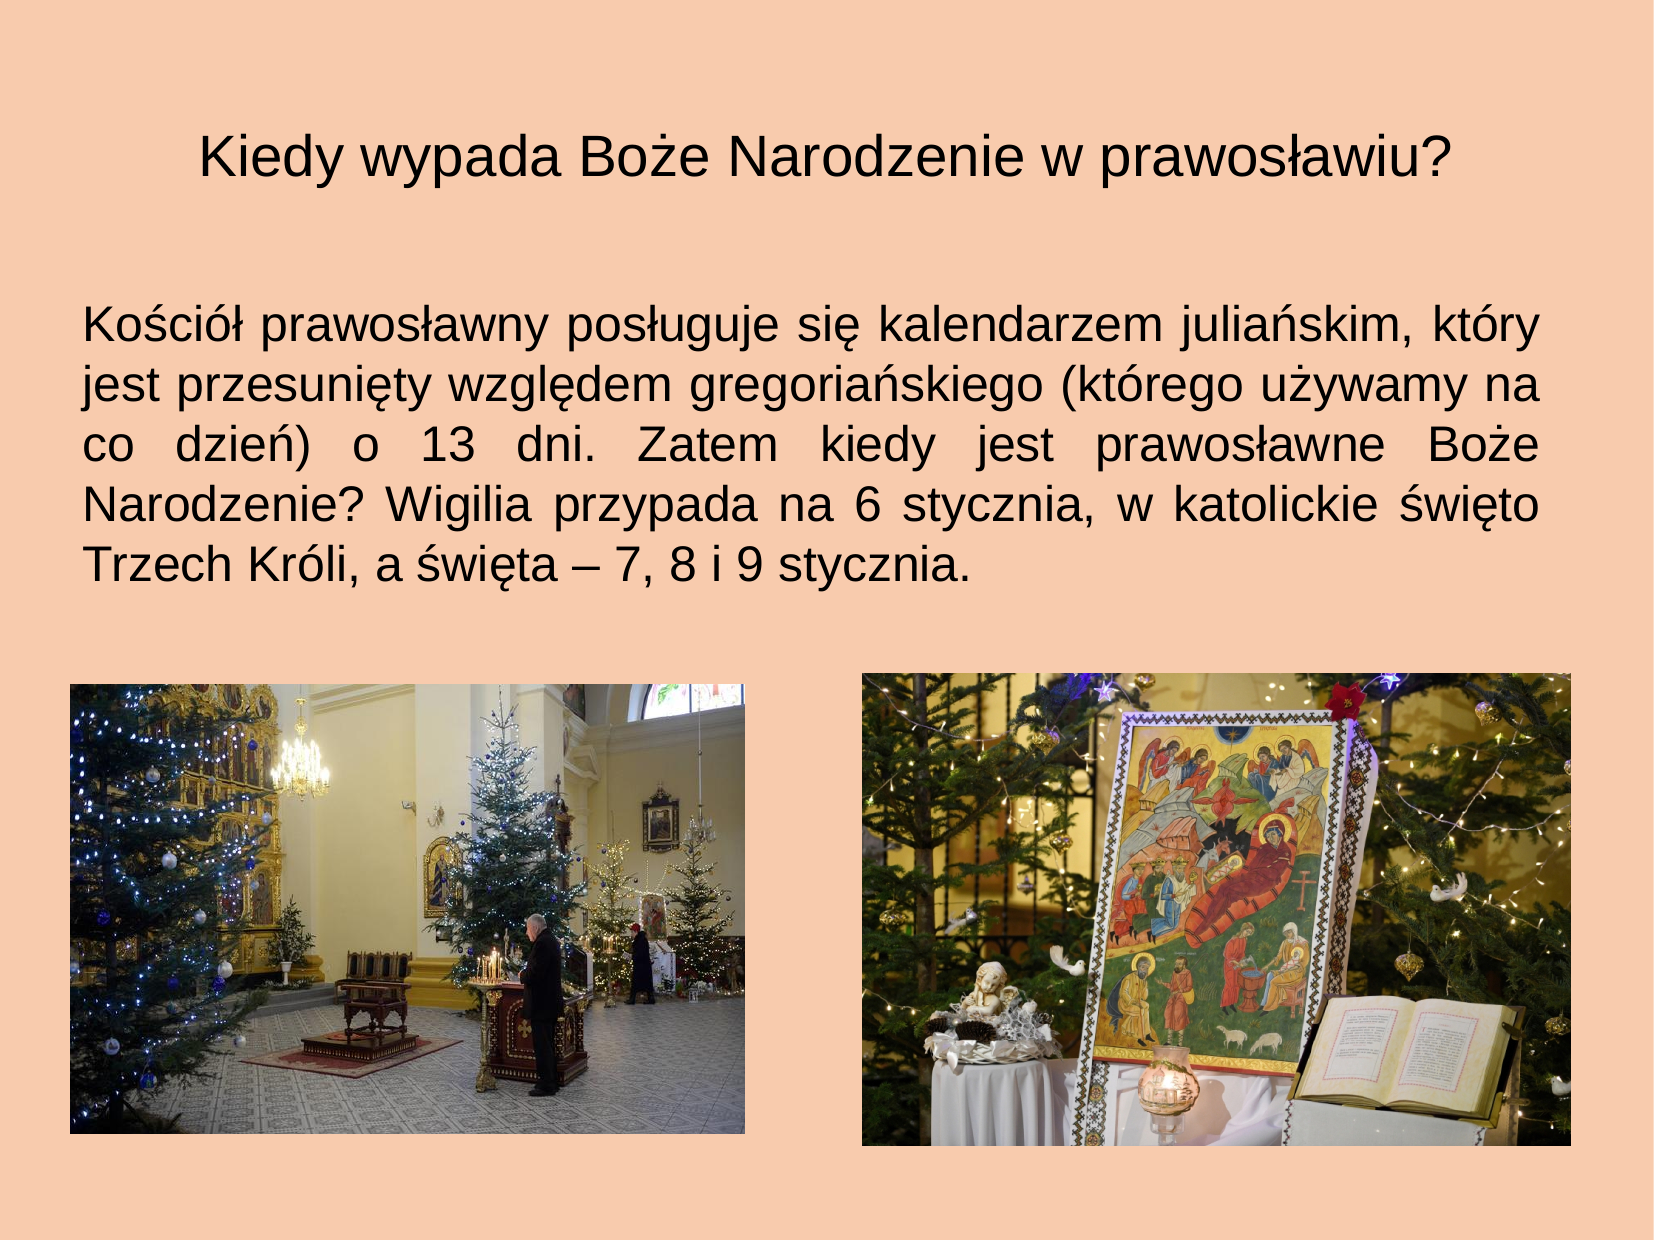

Kościół prawosławny posługuje się kalendarzem juliańskim, który jest przesunięty względem gregoriańskiego (którego używamy na co dzień) o 13 dni. Zatem kiedy jest prawosławne Boże Narodzenie? Wigilia przypada na 6 stycznia, w katolickie święto Trzech Króli, a święta – 7, 8 i 9 stycznia.
# Kiedy wypada Boże Narodzenie w prawosławiu?